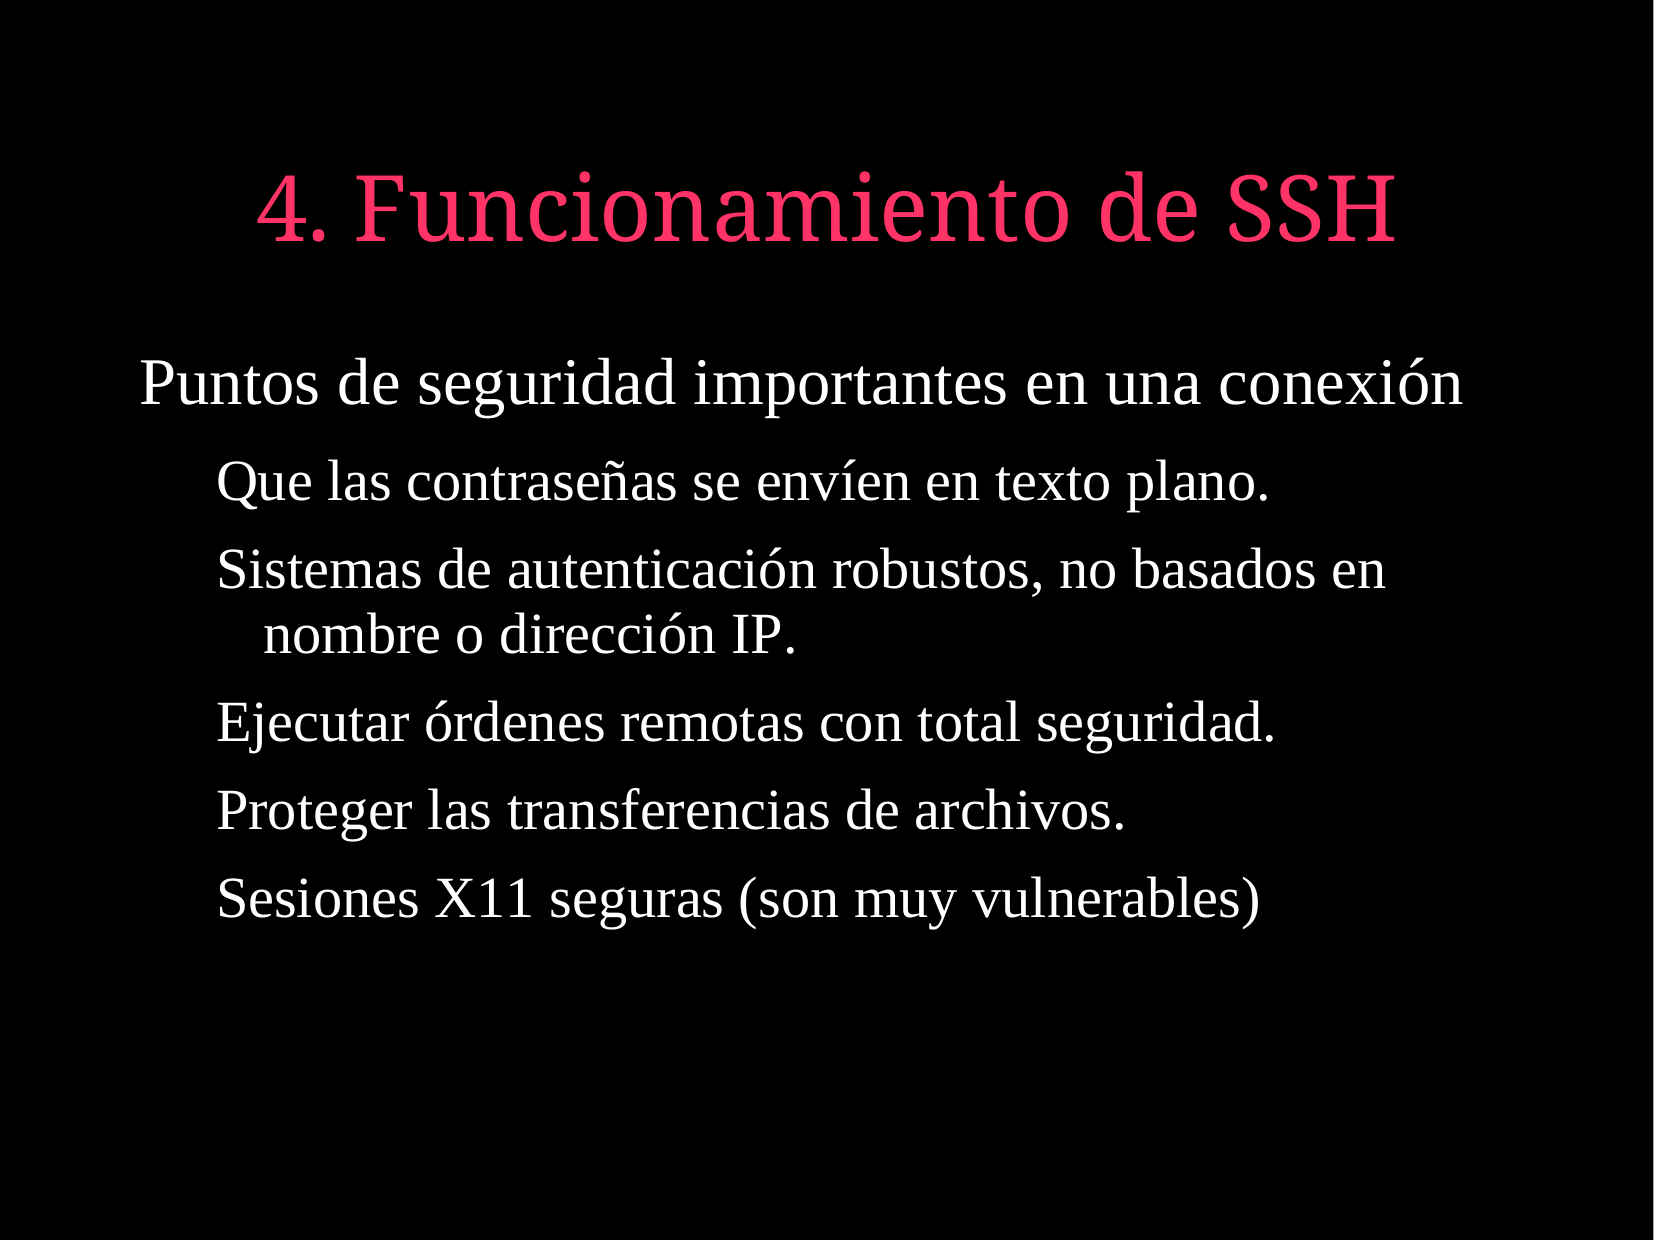

# 4. Funcionamiento de SSH
Puntos de seguridad importantes en una conexión
Que las contraseñas se envíen en texto plano.
Sistemas de autenticación robustos, no basados en nombre o dirección IP.
Ejecutar órdenes remotas con total seguridad.
Proteger las transferencias de archivos.
Sesiones X11 seguras (son muy vulnerables)